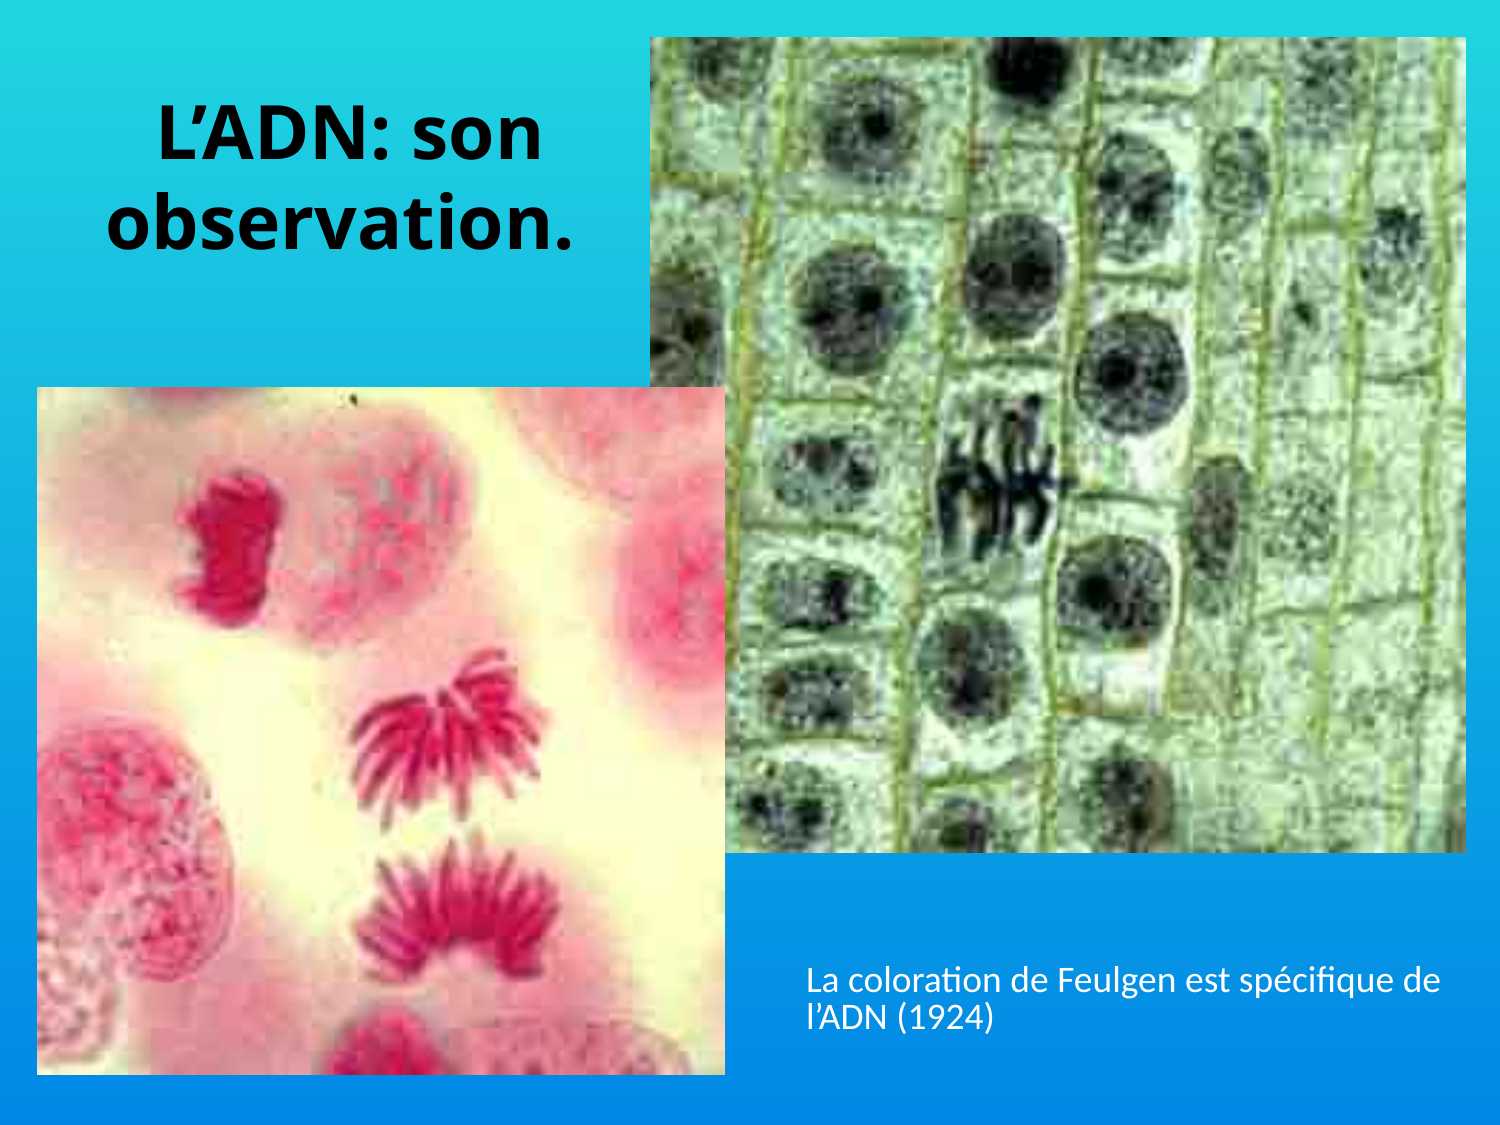

# L’ADN: son observation.
La coloration de Feulgen est spécifique de l’ADN (1924)